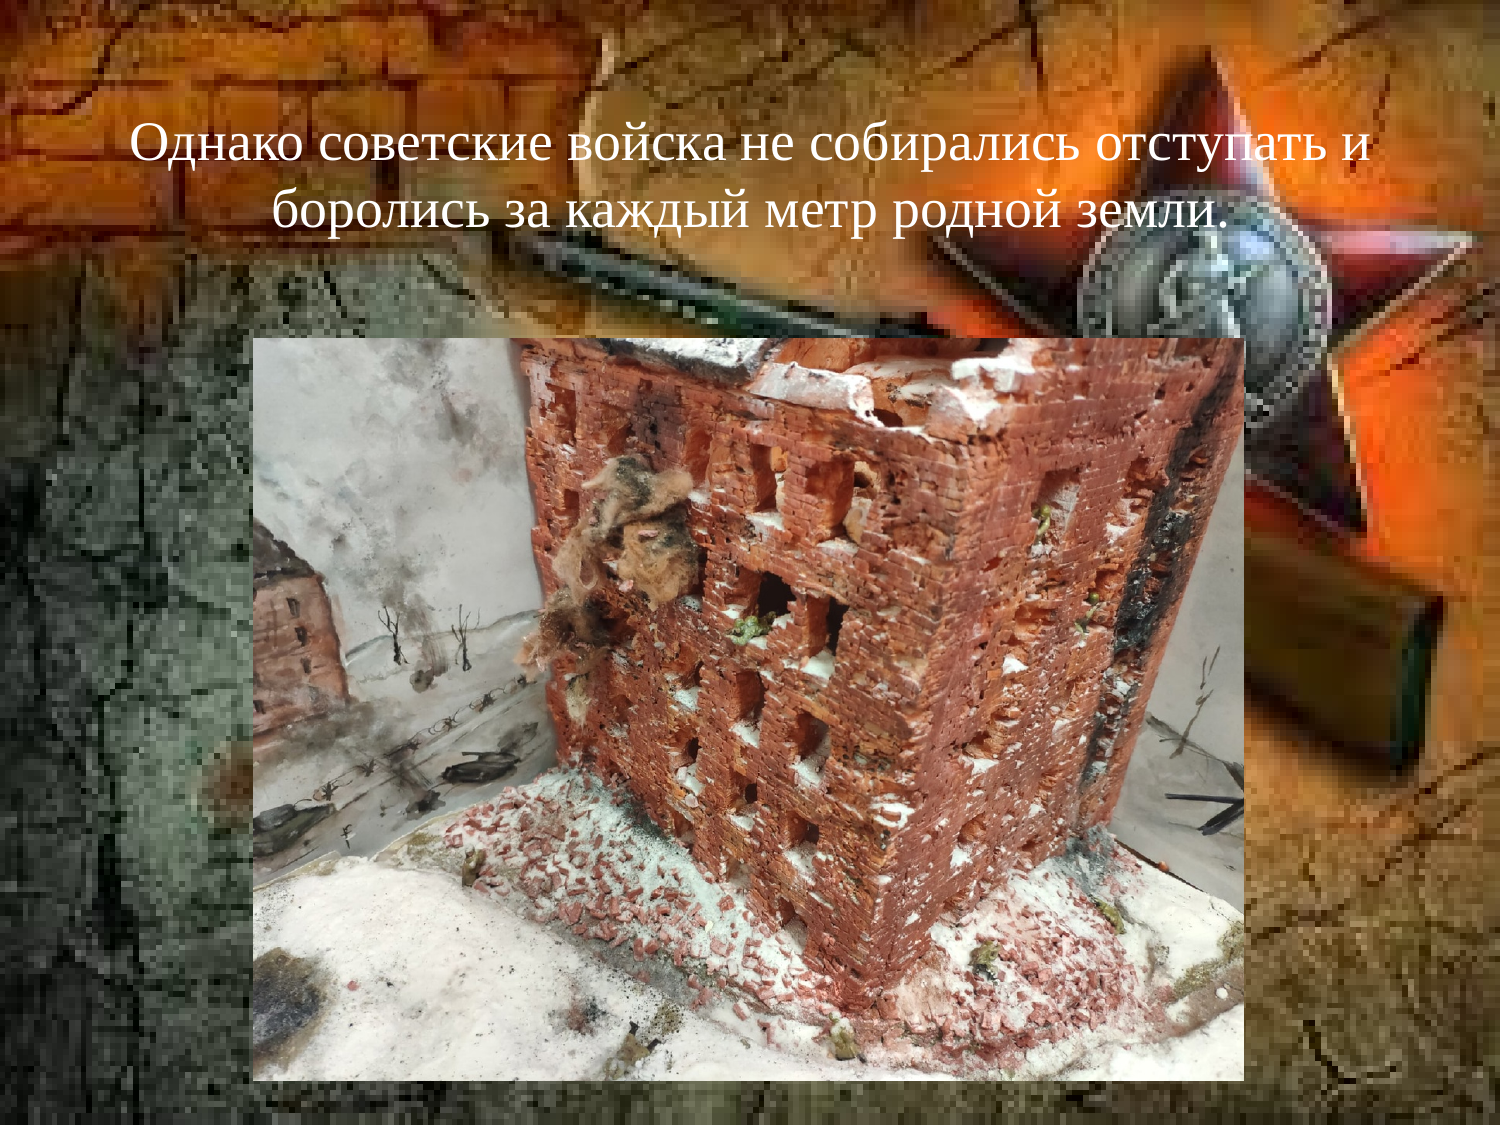

# Однако советские войска не собирались отступать и боролись за каждый метр родной земли.